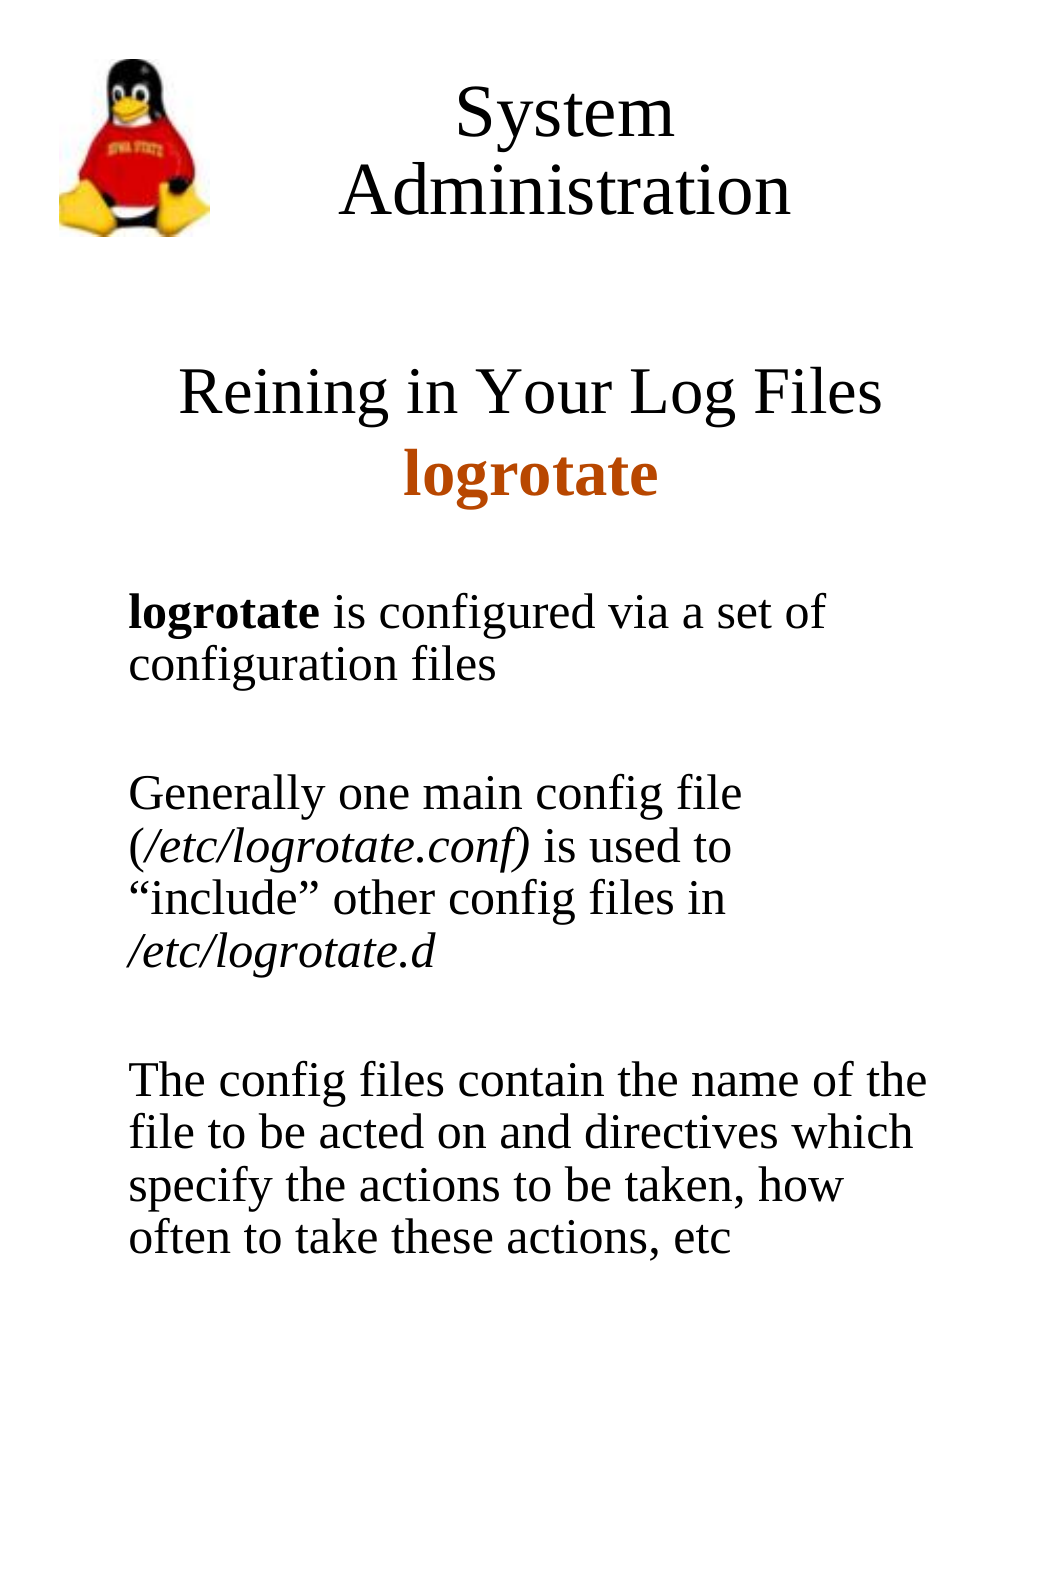

# System Administration
Reining in Your Log Files
logrotate
logrotate is configured via a set of configuration files
Generally one main config file (/etc/logrotate.conf) is used to “include” other config files in /etc/logrotate.d
The config files contain the name of the file to be acted on and directives which specify the actions to be taken, how often to take these actions, etc